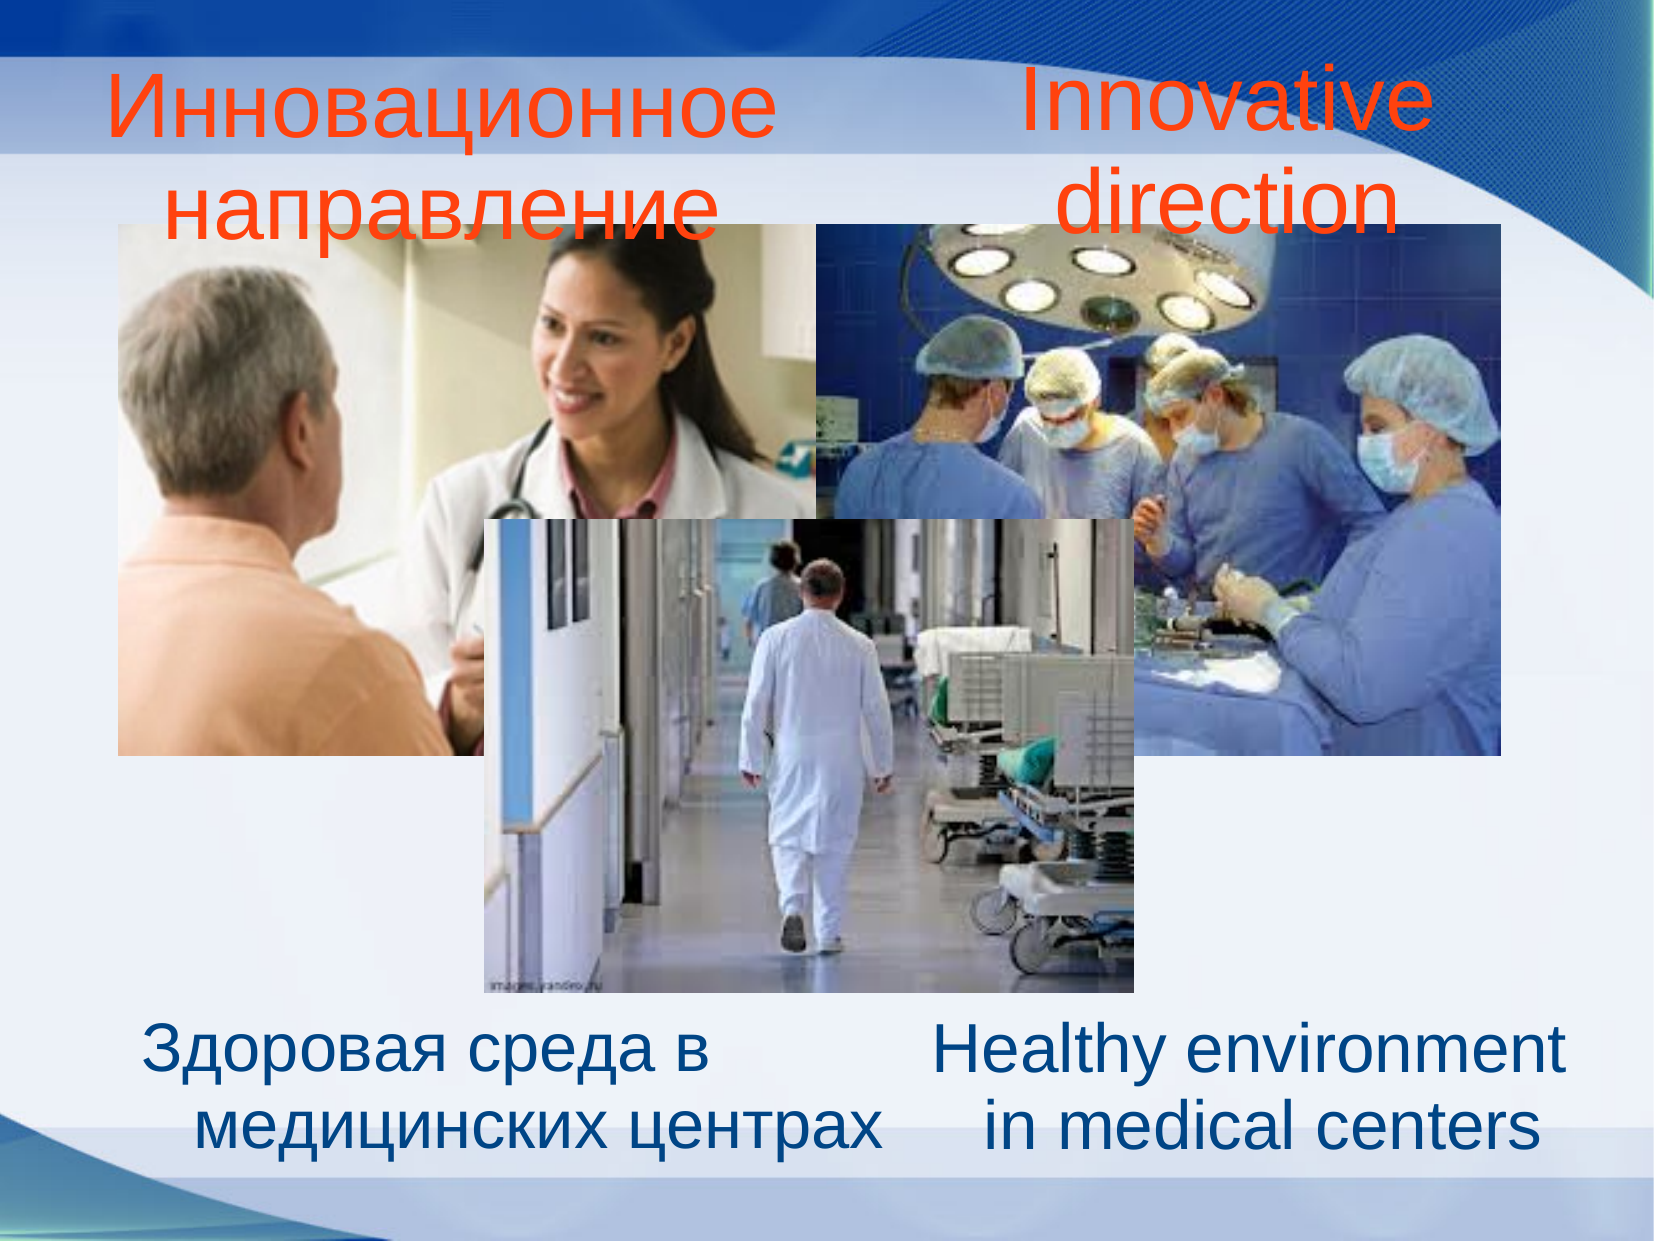

Innovative direction
# Инновационное направление
Здоровая среда в медицинских центрах
Healthy environment in medical centers